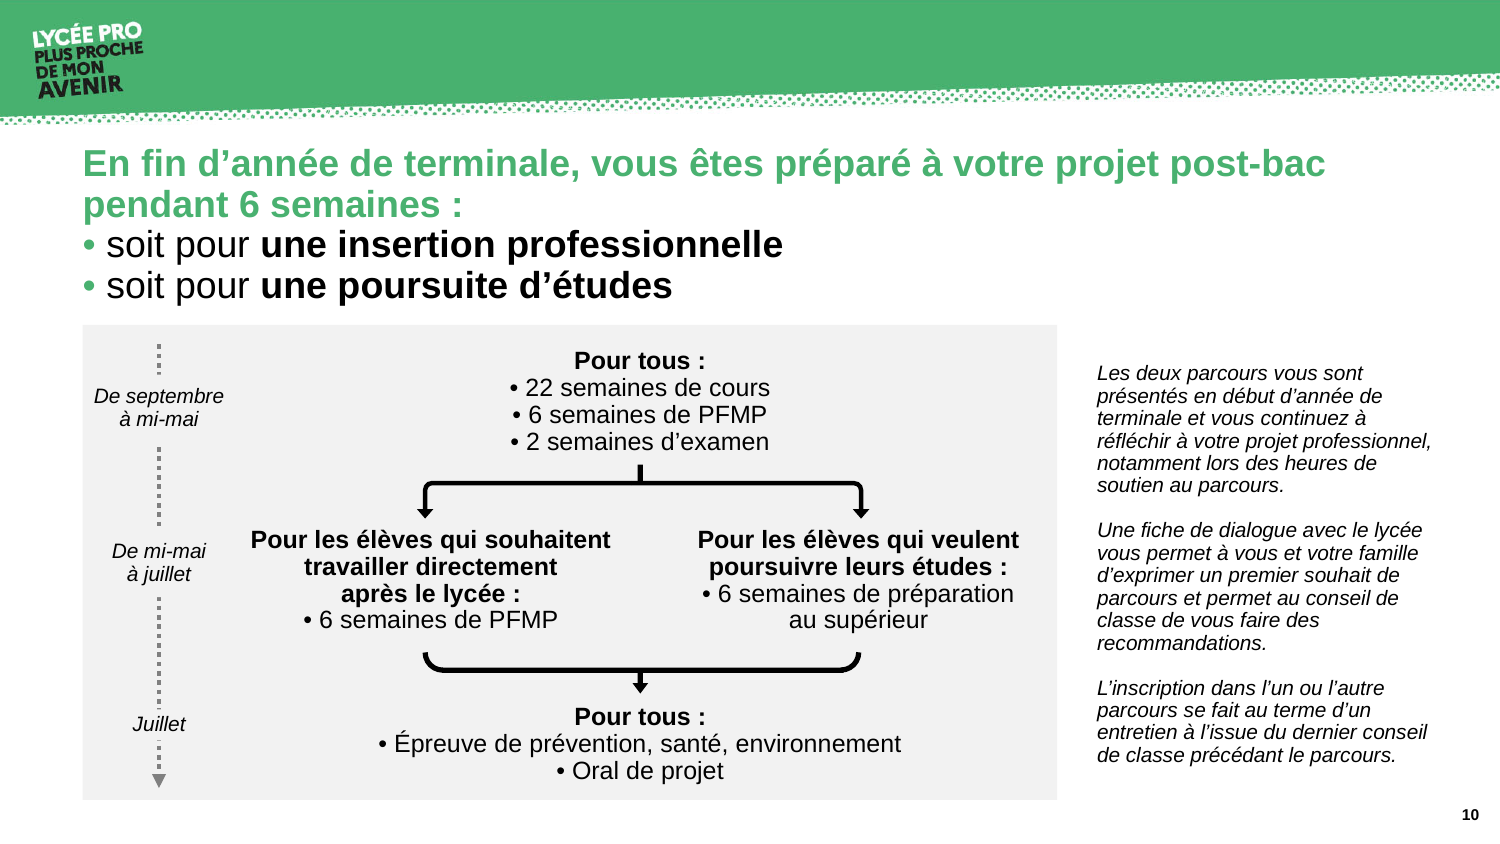

En fin d’année de terminale, vous êtes préparé à votre projet post-bac pendant 6 semaines :
• soit pour une insertion professionnelle
• soit pour une poursuite d’études
Pour tous :
• 22 semaines de cours
• 6 semaines de PFMP
• 2 semaines d’examen
De septembre
à mi-mai
De mi-mai
à juillet
Juillet
Pour les élèves qui souhaitent travailler directement
après le lycée :
• 6 semaines de PFMP
Pour les élèves qui veulent poursuivre leurs études :
• 6 semaines de préparation
au supérieur
Pour tous :
• Épreuve de prévention, santé, environnement
• Oral de projet
Les deux parcours vous sont présentés en début d’année de terminale et vous continuez à réfléchir à votre projet professionnel, notamment lors des heures de soutien au parcours.
Une fiche de dialogue avec le lycée vous permet à vous et votre famille d’exprimer un premier souhait de parcours et permet au conseil de classe de vous faire des recommandations.
L’inscription dans l’un ou l’autre parcours se fait au terme d’un entretien à l’issue du dernier conseil de classe précédant le parcours.